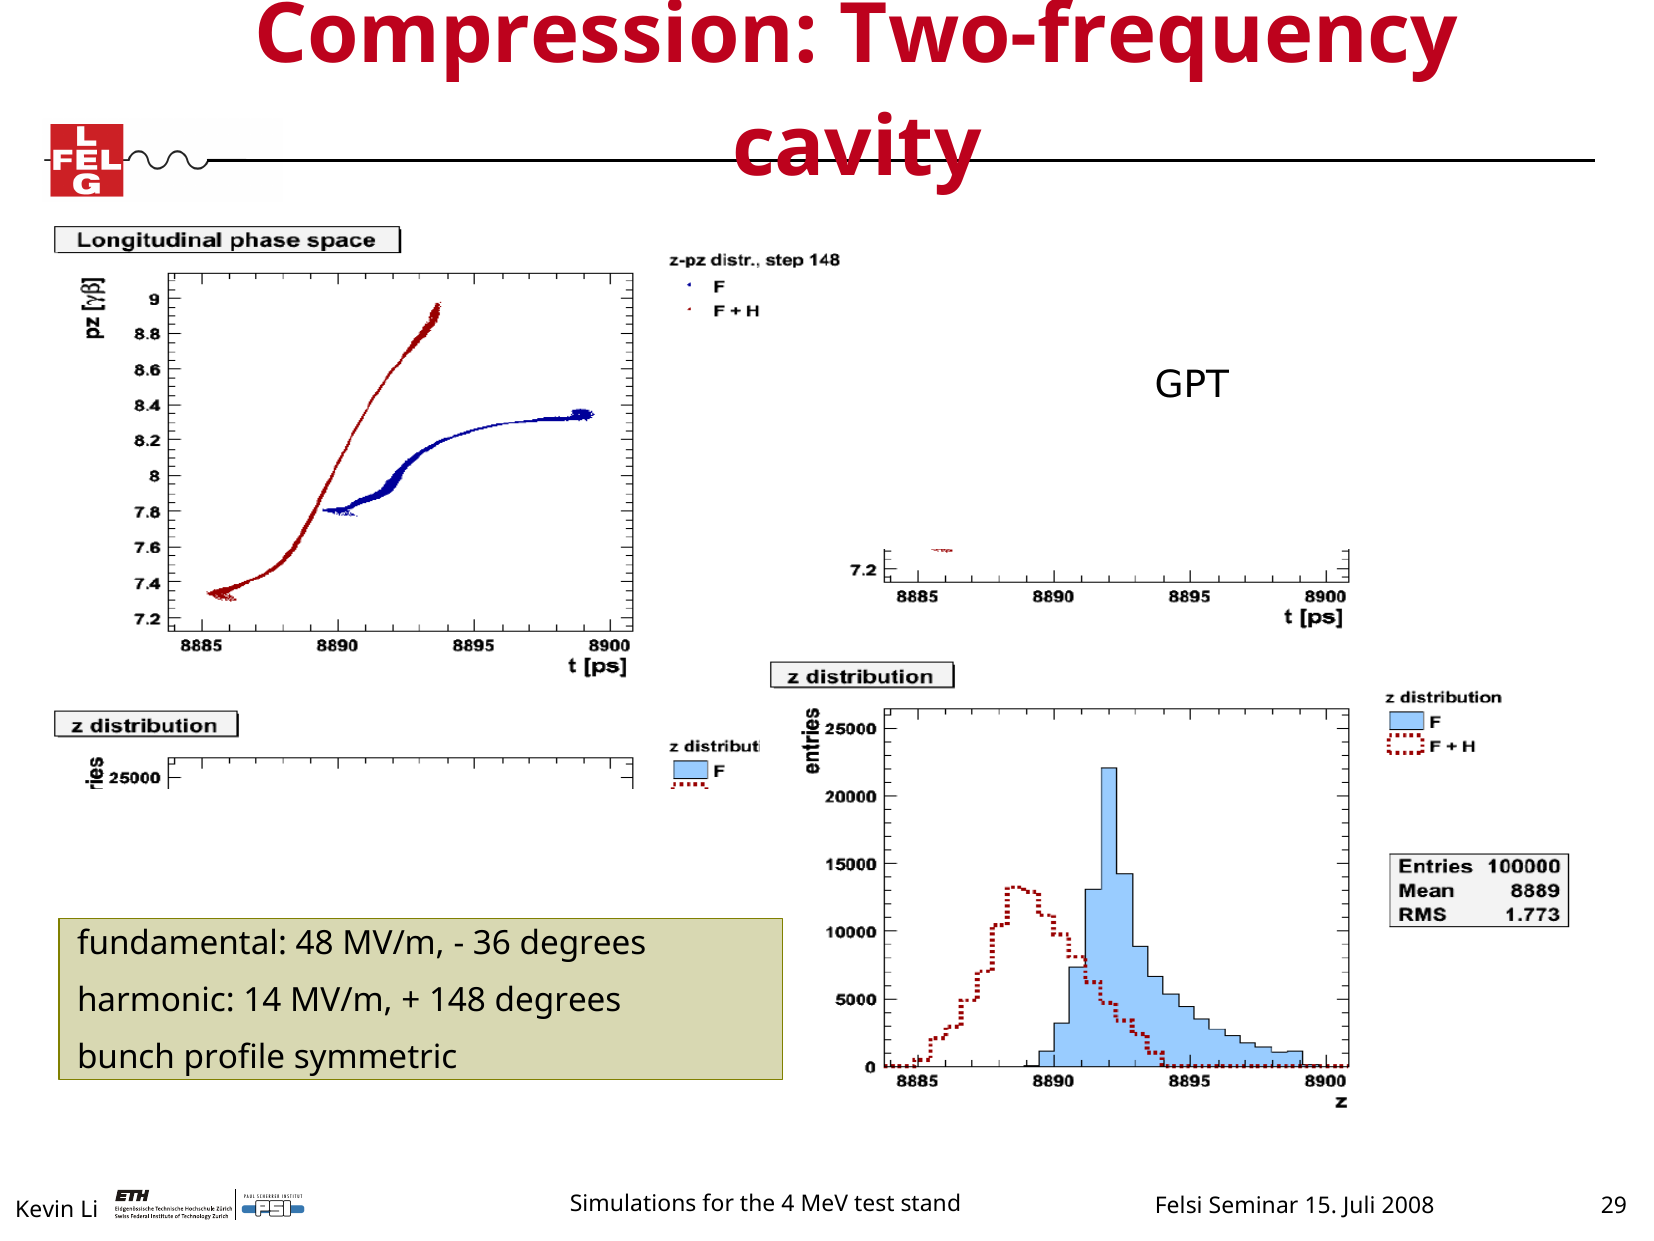

# Compression: Two-frequency cavity
GPT
fundamental: 48 MV/m, - 36 degrees
harmonic: 14 MV/m, + 148 degrees
bunch profile symmetric